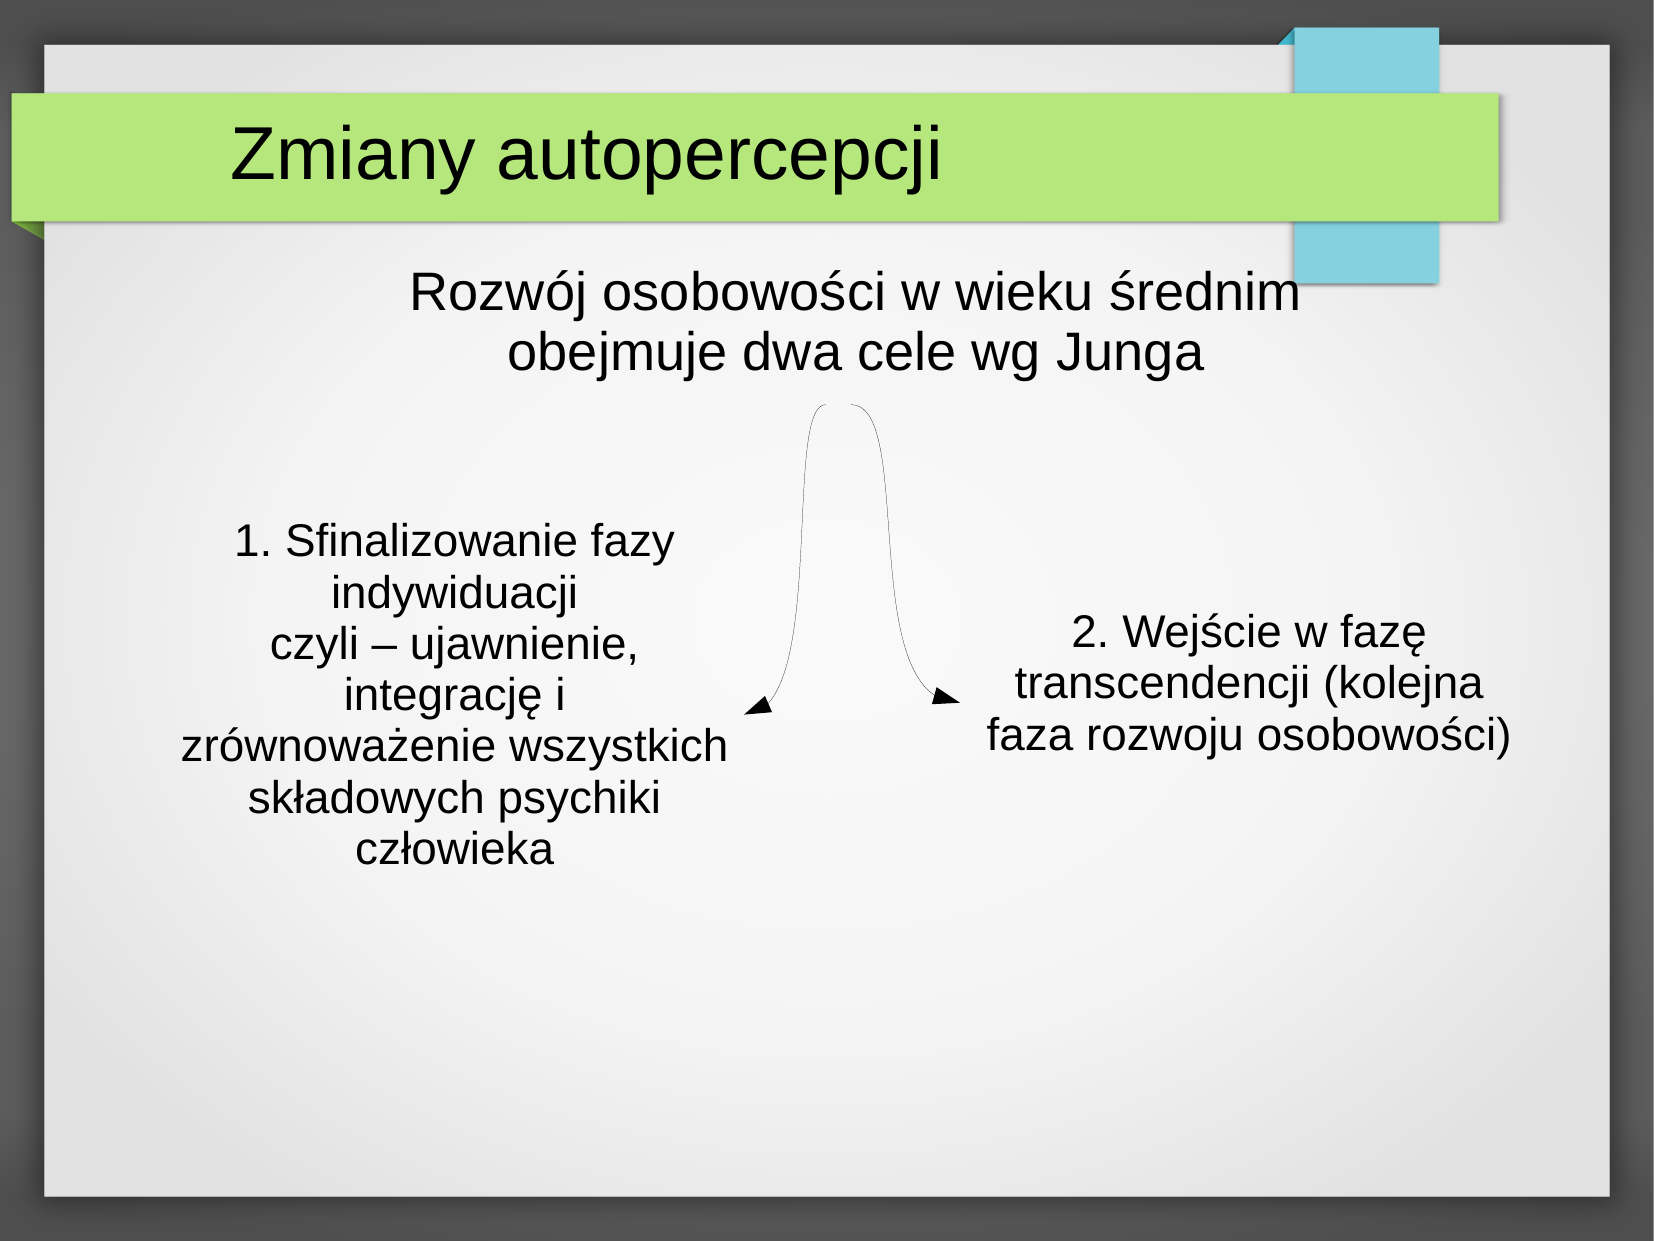

# Zmiany autopercepcji
Rozwój osobowości w wieku średnim obejmuje dwa cele wg Junga
2. Wejście w fazę transcendencji (kolejna faza rozwoju osobowości)
1. Sfinalizowanie fazy indywiduacji
czyli – ujawnienie, integrację i zrównoważenie wszystkich składowych psychiki człowieka